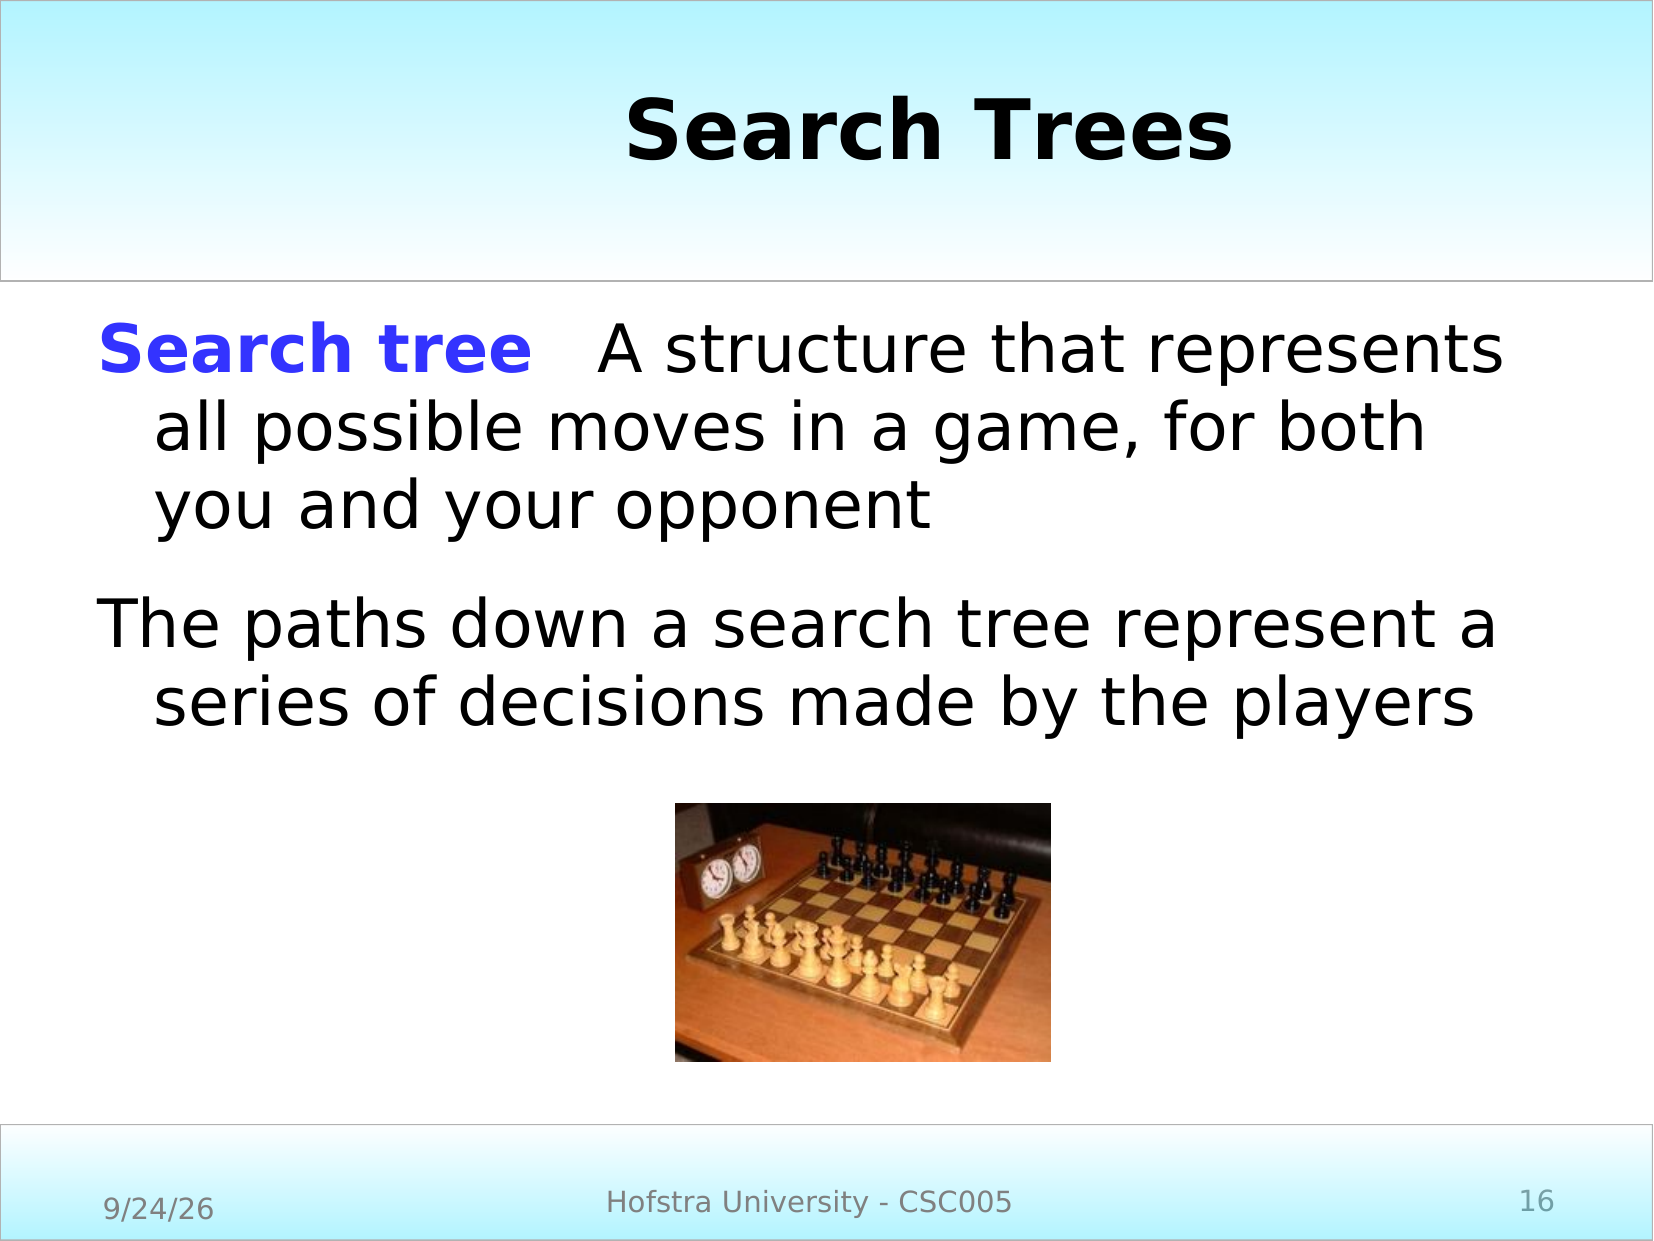

# Search Trees
Search tree A structure that represents all possible moves in a game, for both you and your opponent
The paths down a search tree represent a series of decisions made by the players
16
Hofstra University - CSC005